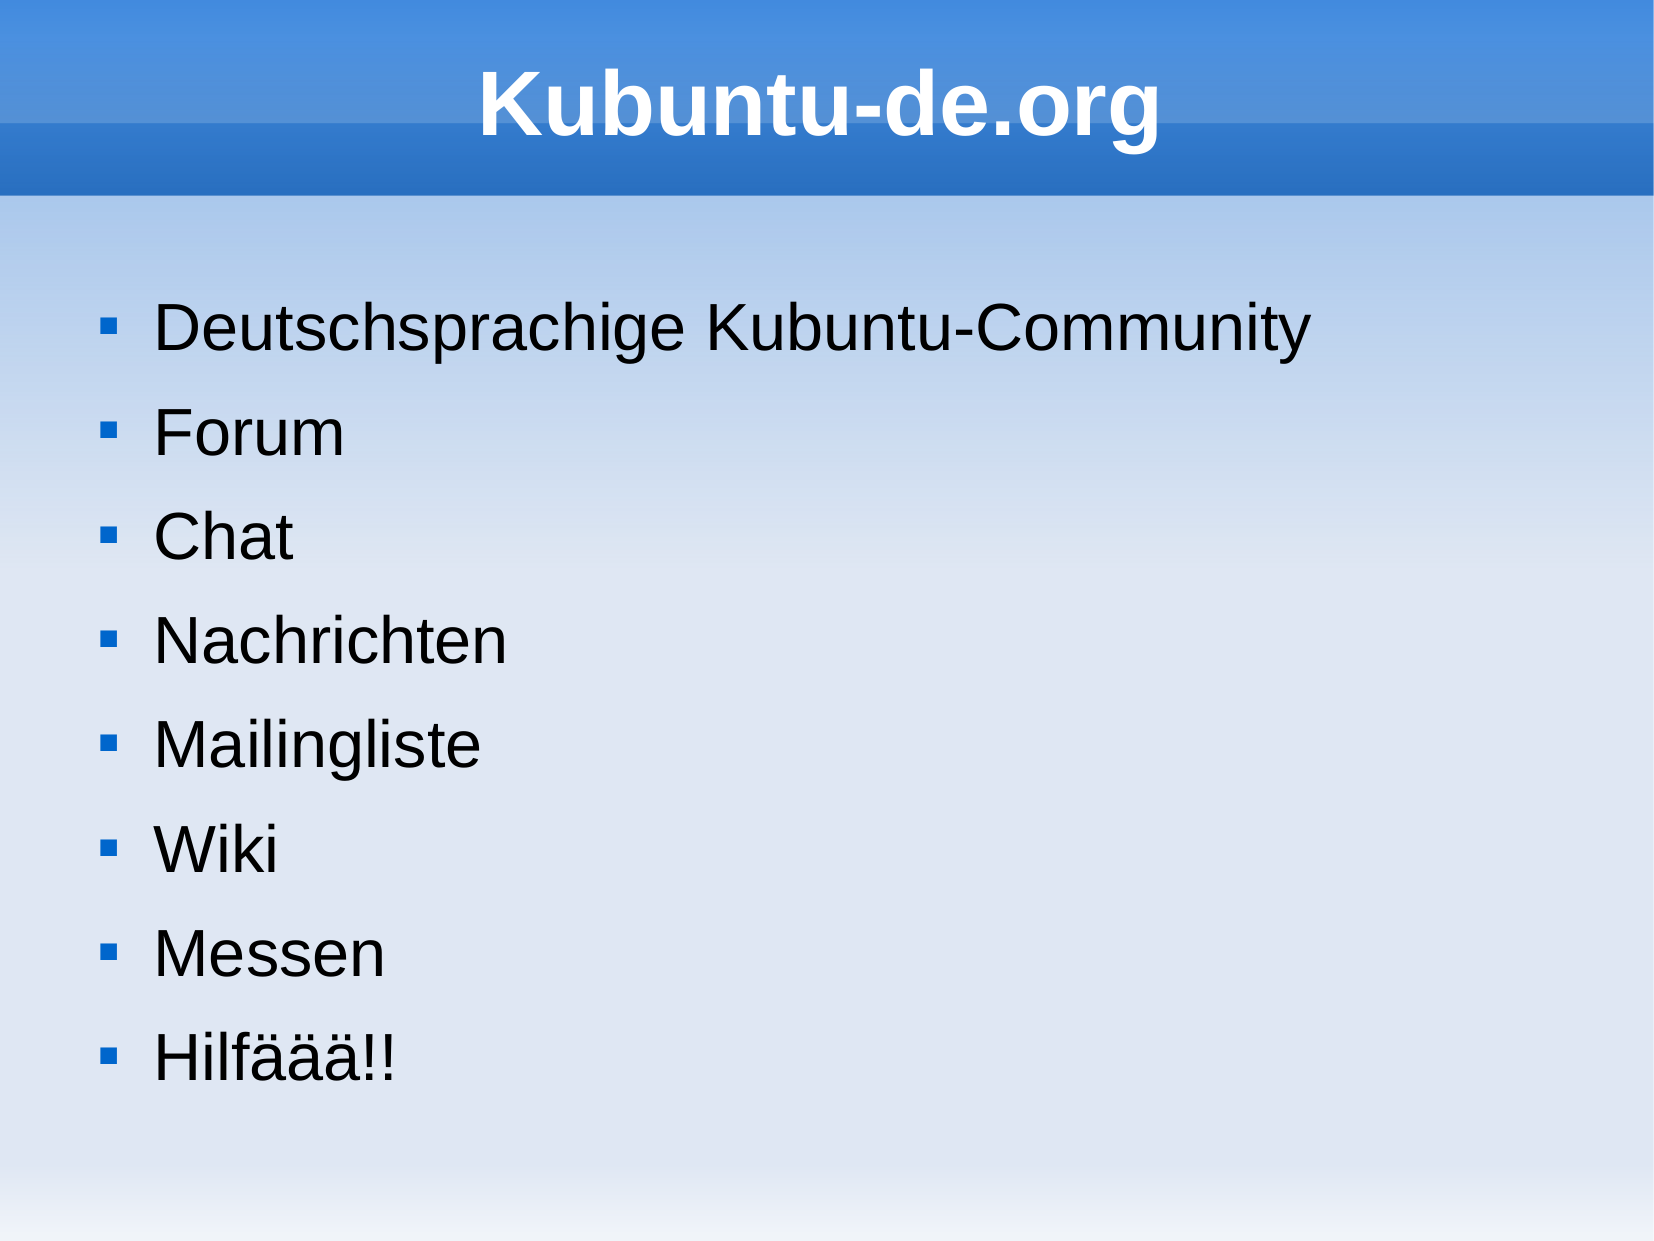

# Kubuntu-de.org
Deutschsprachige Kubuntu-Community
Forum
Chat
Nachrichten
Mailingliste
Wiki
Messen
Hilfäää!!